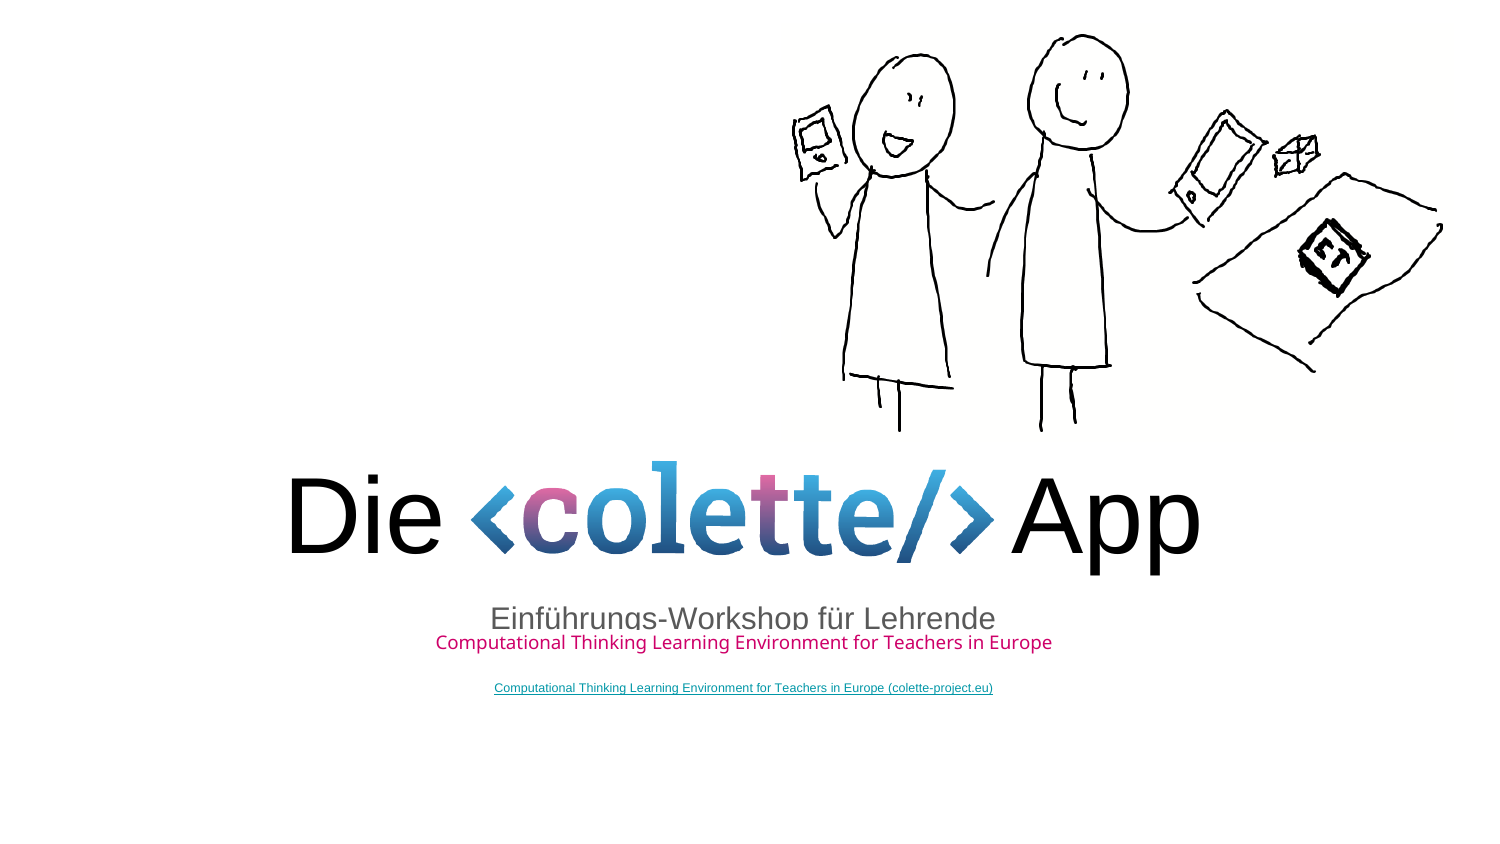

# Die <colette/> App
Einführungs-Workshop für Lehrende
Computational Thinking Learning Environment for Teachers in Europe
Computational Thinking Learning Environment for Teachers in Europe (colette-project.eu)